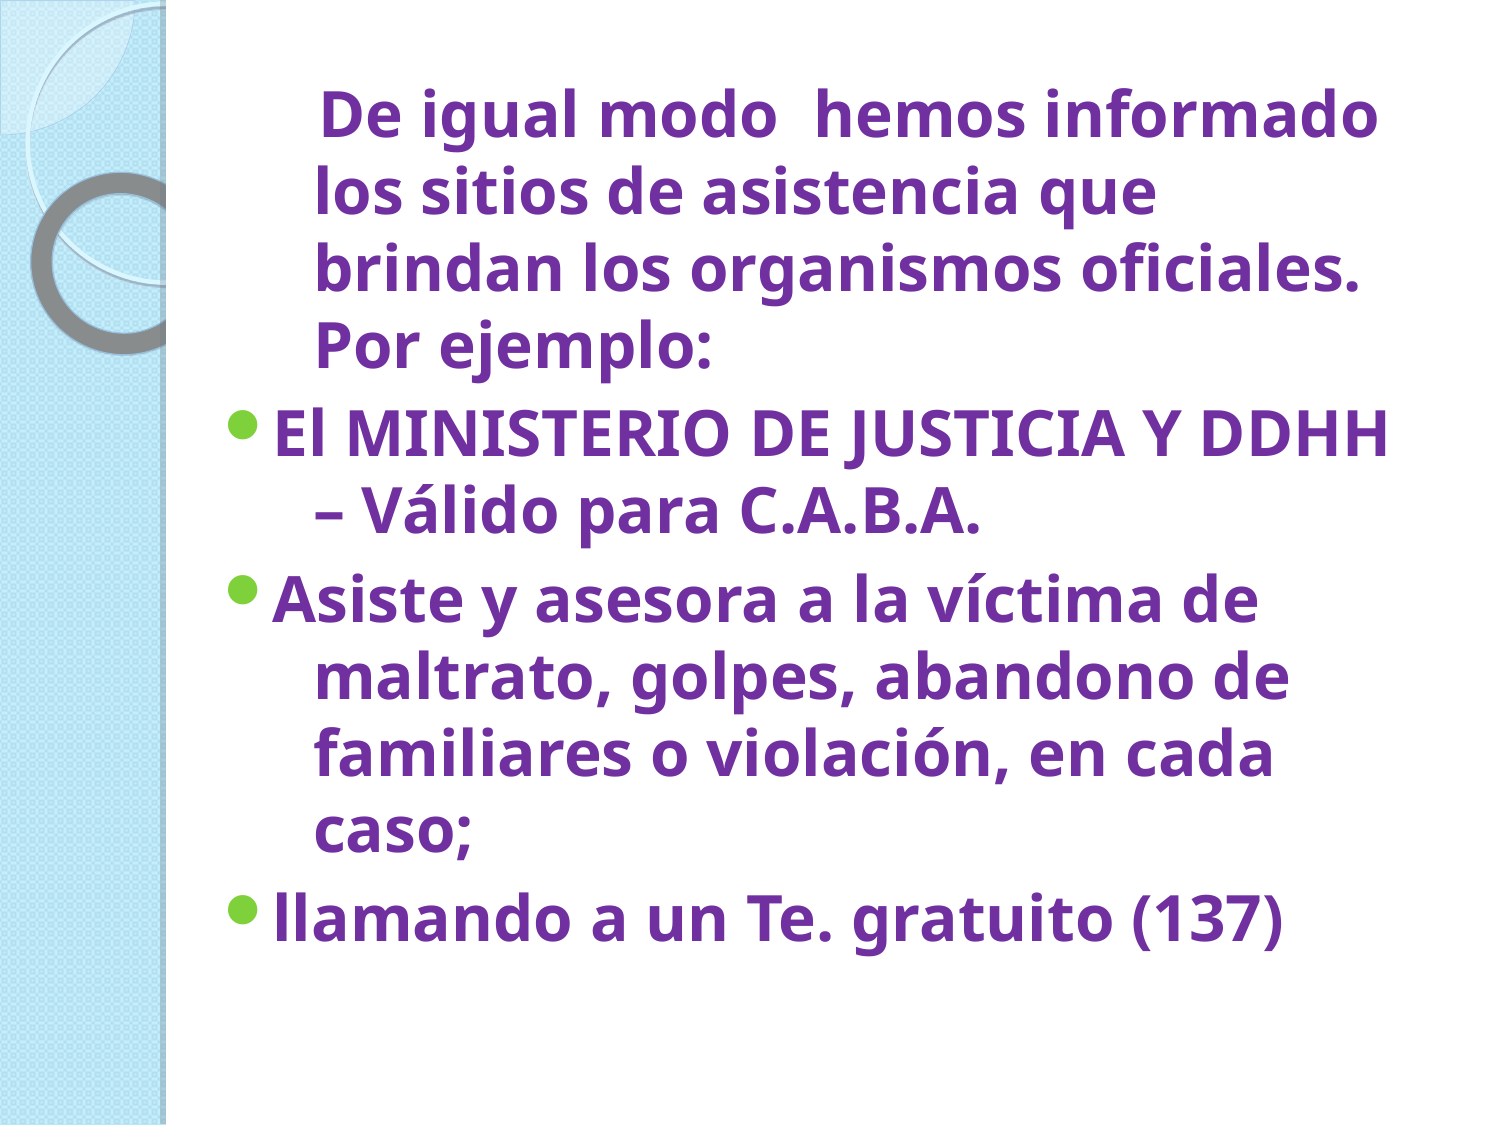

# De igual modo hemos informado los sitios de asistencia que brindan los organismos oficiales. Por ejemplo:
El MINISTERIO DE JUSTICIA Y DDHH – Válido para C.A.B.A.
Asiste y asesora a la víctima de maltrato, golpes, abandono de familiares o violación, en cada caso;
llamando a un Te. gratuito (137)